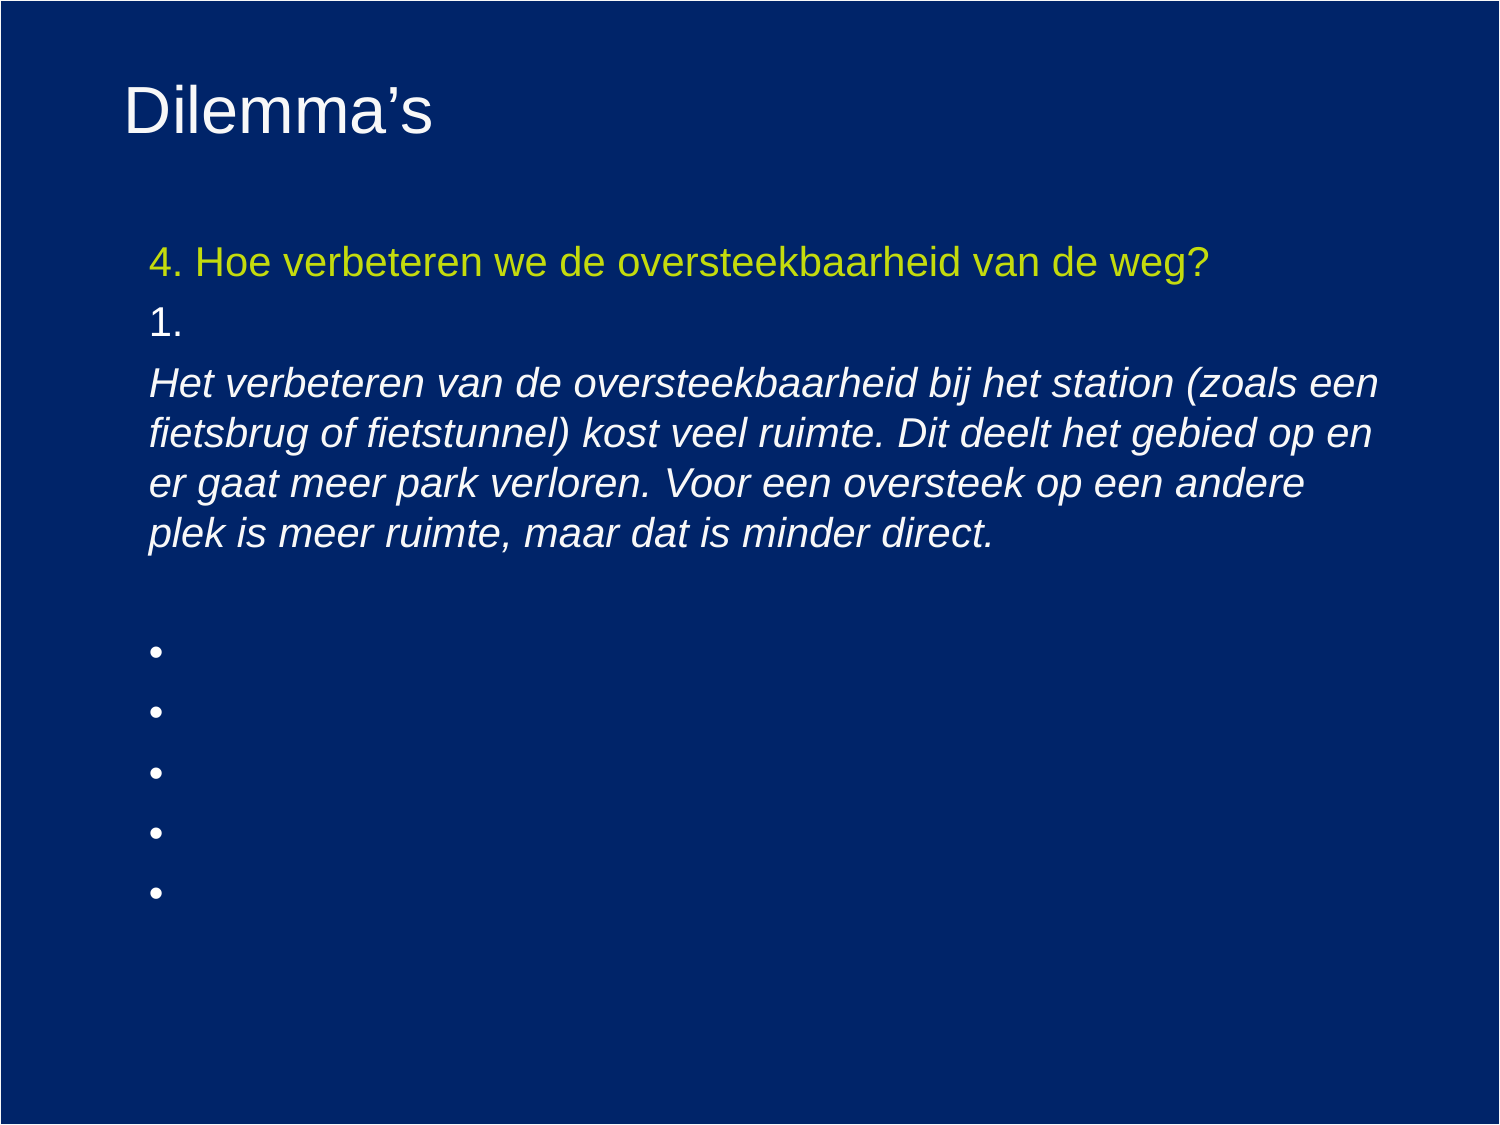

# Dilemma’s
4. Hoe verbeteren we de oversteekbaarheid van de weg?
Het verbeteren van de oversteekbaarheid bij het station (zoals een fietsbrug of fietstunnel) kost veel ruimte. Dit deelt het gebied op en er gaat meer park verloren. Voor een oversteek op een andere plek is meer ruimte, maar dat is minder direct.